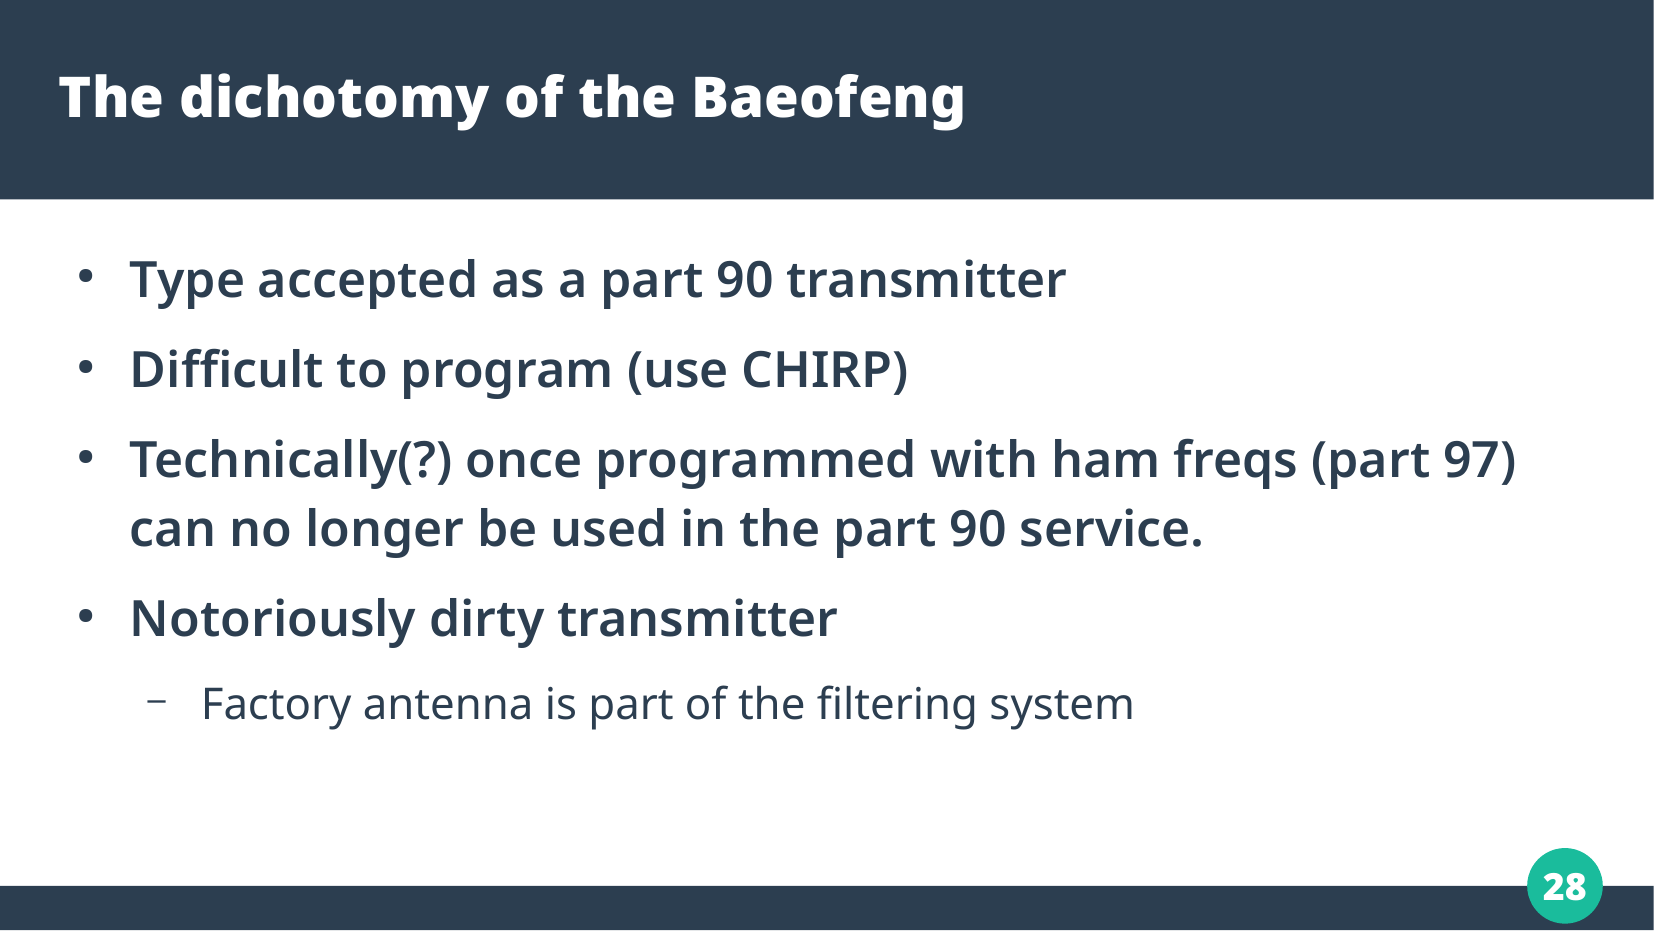

# The dichotomy of the Baeofeng
Type accepted as a part 90 transmitter
Difficult to program (use CHIRP)
Technically(?) once programmed with ham freqs (part 97) can no longer be used in the part 90 service.
Notoriously dirty transmitter
Factory antenna is part of the filtering system